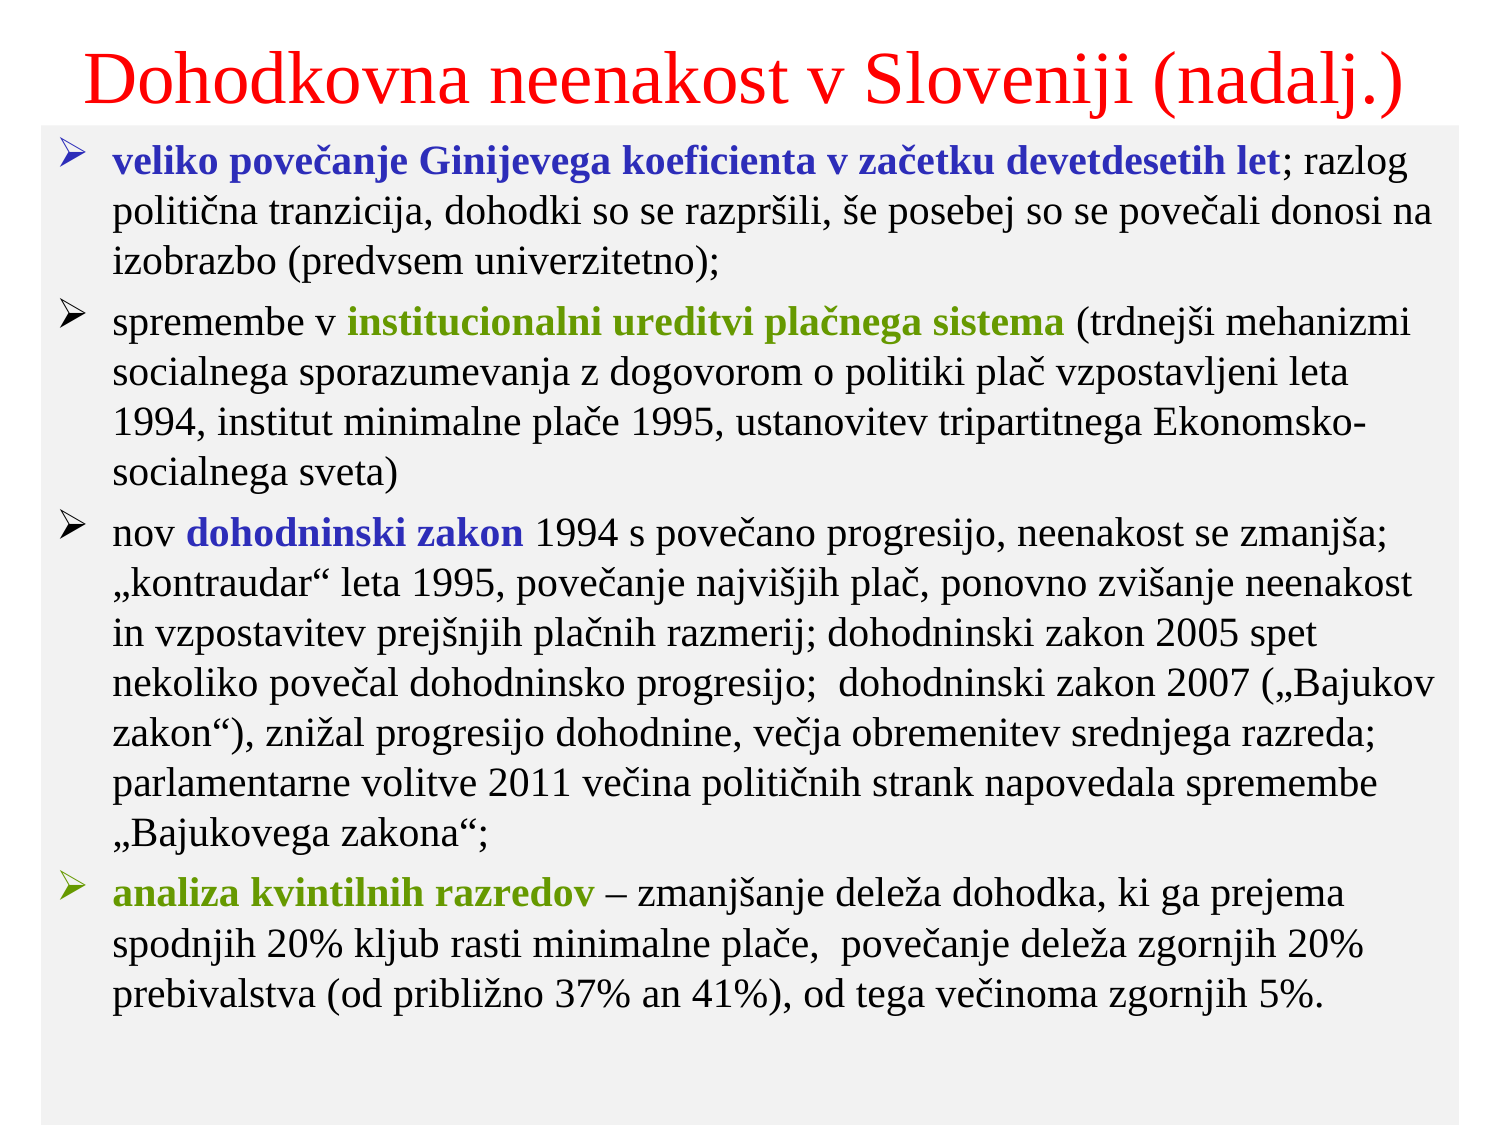

# Dohodkovna neenakost v Sloveniji (nadalj.)
veliko povečanje Ginijevega koeficienta v začetku devetdesetih let; razlog politična tranzicija, dohodki so se razpršili, še posebej so se povečali donosi na izobrazbo (predvsem univerzitetno);
spremembe v institucionalni ureditvi plačnega sistema (trdnejši mehanizmi socialnega sporazumevanja z dogovorom o politiki plač vzpostavljeni leta 1994, institut minimalne plače 1995, ustanovitev tripartitnega Ekonomsko-socialnega sveta)
nov dohodninski zakon 1994 s povečano progresijo, neenakost se zmanjša; „kontraudar“ leta 1995, povečanje najvišjih plač, ponovno zvišanje neenakost in vzpostavitev prejšnjih plačnih razmerij; dohodninski zakon 2005 spet nekoliko povečal dohodninsko progresijo; dohodninski zakon 2007 („Bajukov zakon“), znižal progresijo dohodnine, večja obremenitev srednjega razreda; parlamentarne volitve 2011 večina političnih strank napovedala spremembe „Bajukovega zakona“;
analiza kvintilnih razredov – zmanjšanje deleža dohodka, ki ga prejema spodnjih 20% kljub rasti minimalne plače, povečanje deleža zgornjih 20% prebivalstva (od približno 37% an 41%), od tega večinoma zgornjih 5%.